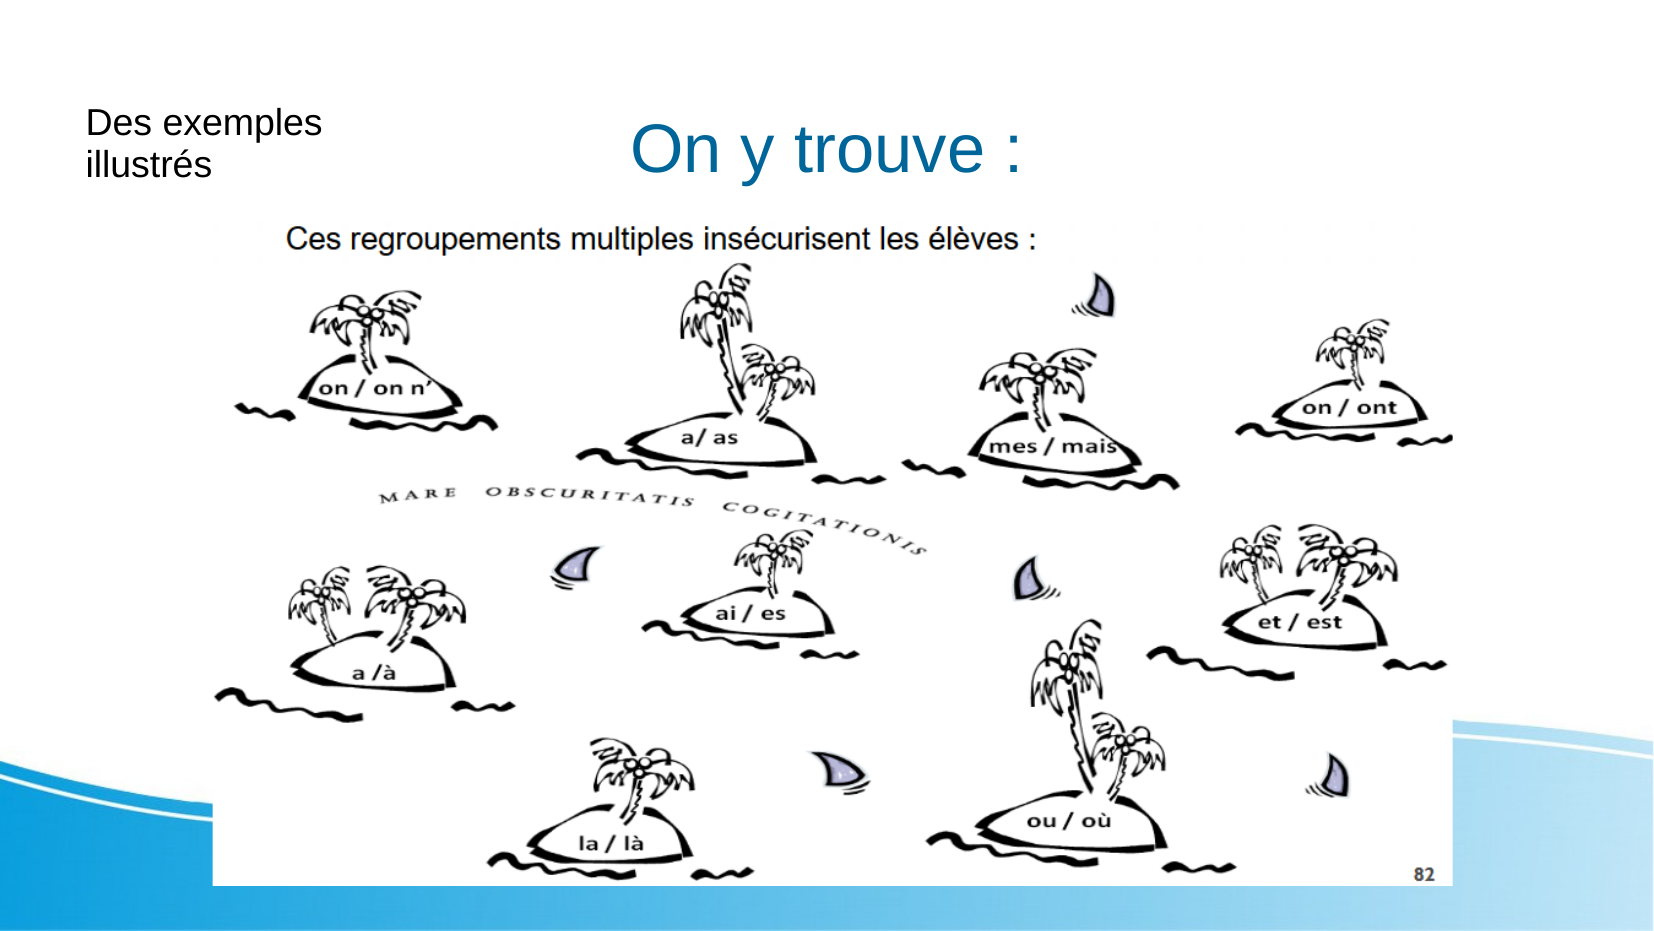

# On y trouve :
Des exemples illustrés